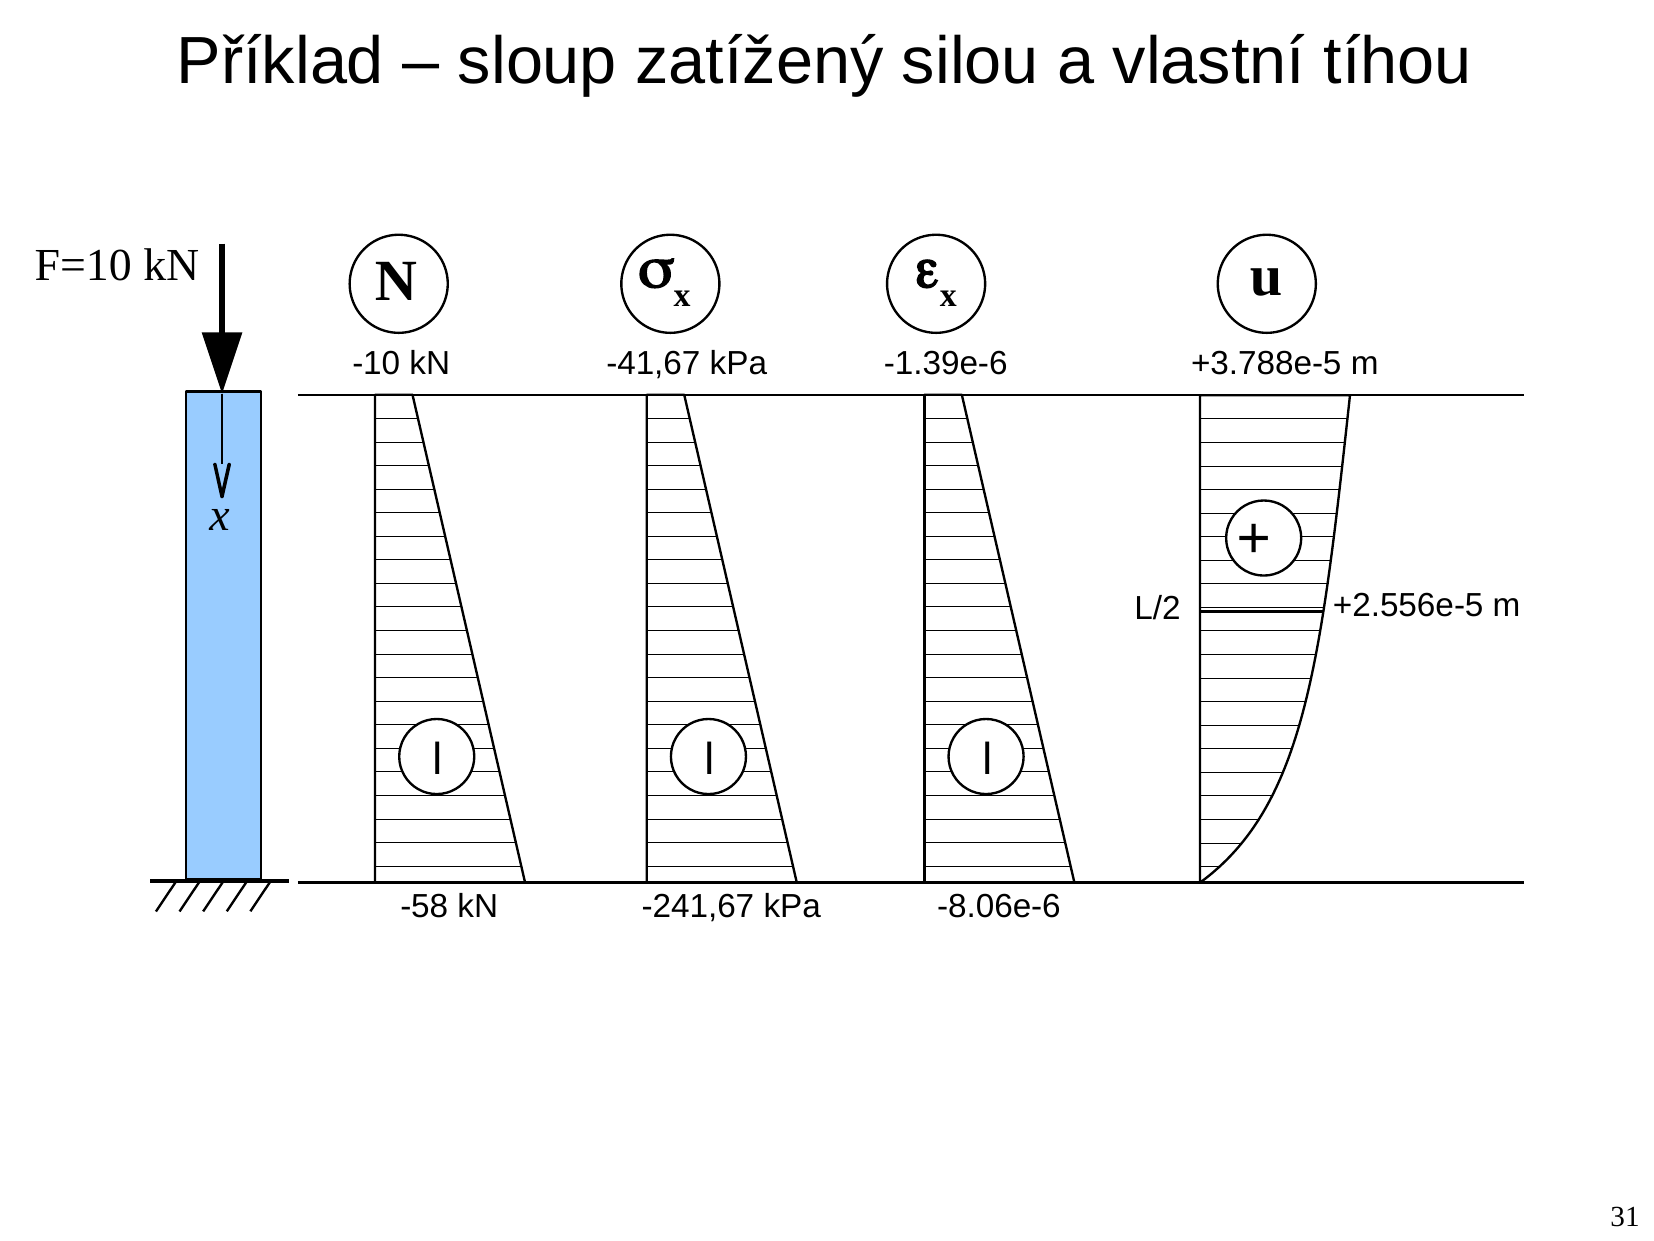

# Příklad – sloup zatížený silou a vlastní tíhou
sx
ex
F=10 kN
u
N
-10 kN
-41,67 kPa
-1.39e-6
+3.788e-5 m
x
+
+2.556e-5 m
L/2
–
–
–
-58 kN
-241,67 kPa
-8.06e-6
31